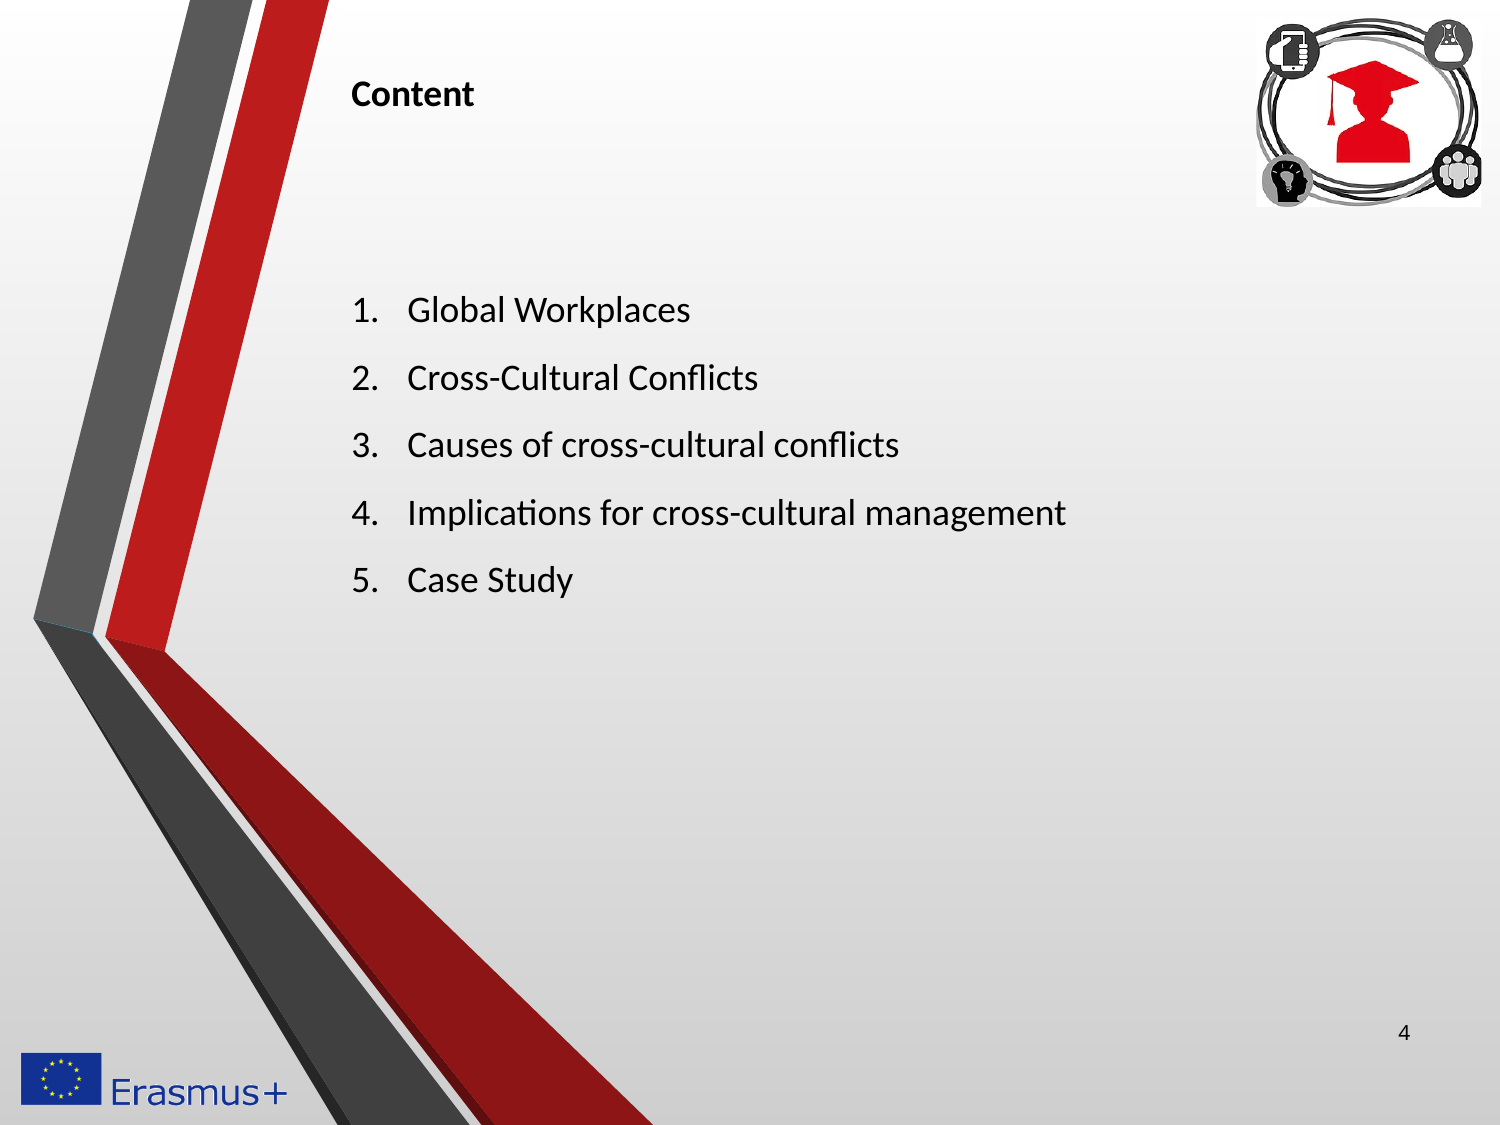

Content
Global Workplaces
Cross-Cultural Conflicts
Causes of cross-cultural conflicts
Implications for cross-cultural management
Case Study